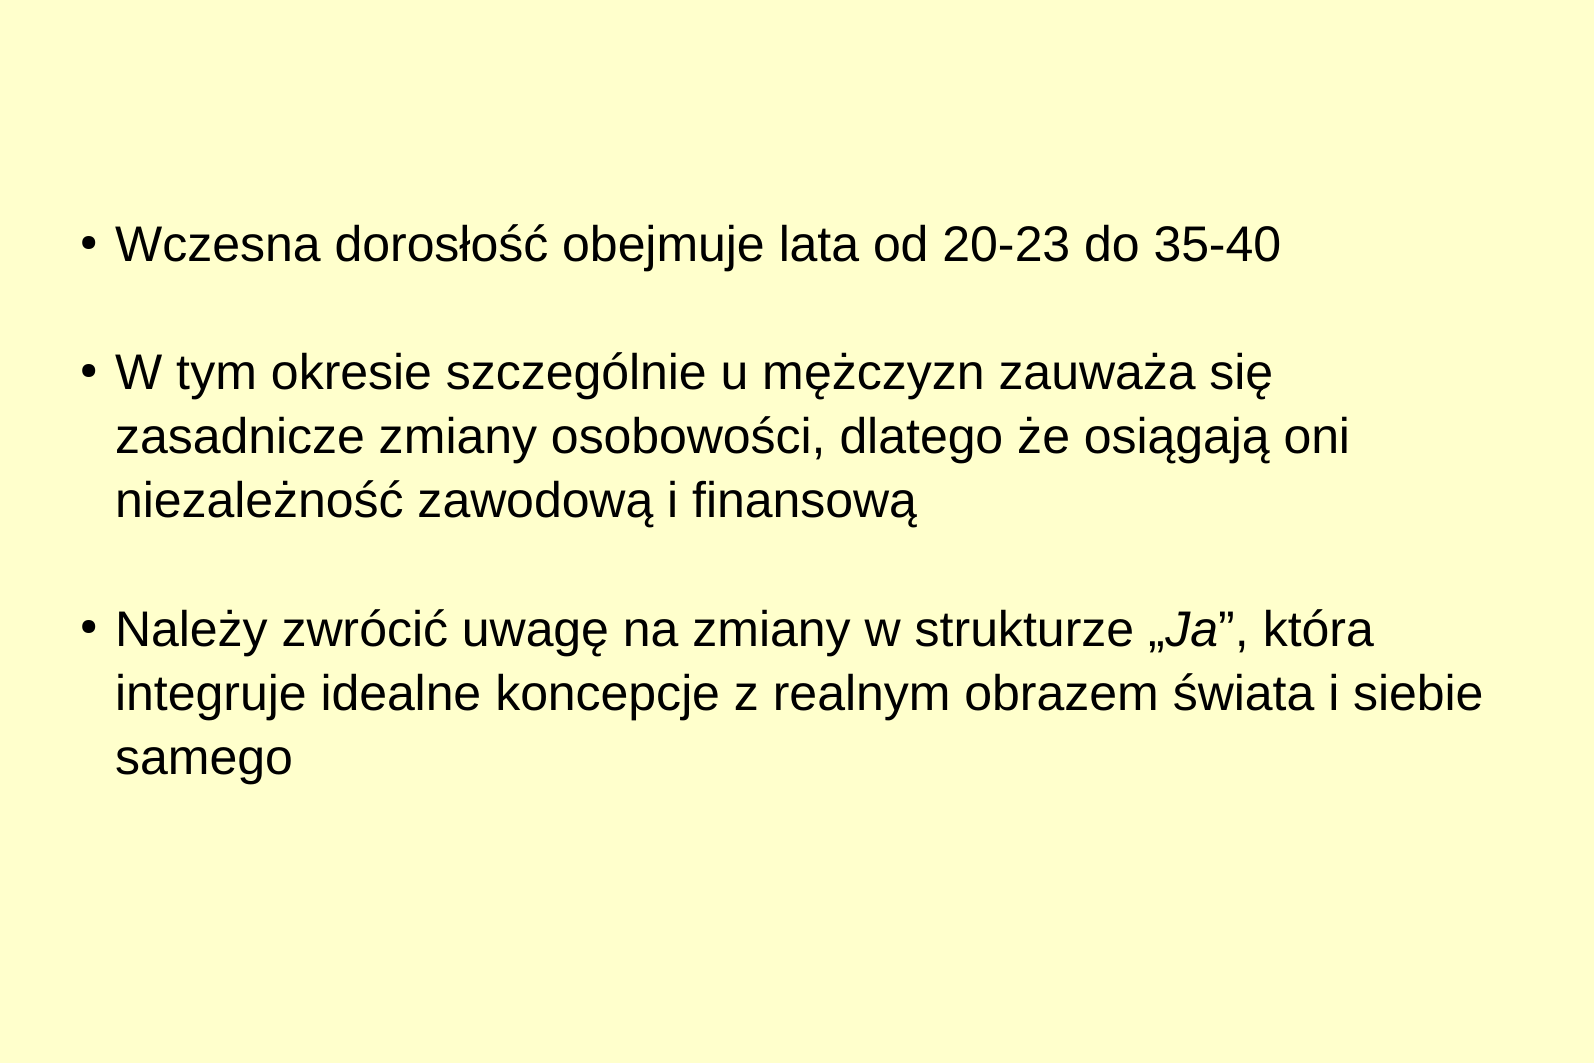

# Wczesna dorosłość obejmuje lata od 20-23 do 35-40
W tym okresie szczególnie u mężczyzn zauważa się zasadnicze zmiany osobowości, dlatego że osiągają oni niezależność zawodową i finansową
Należy zwrócić uwagę na zmiany w strukturze „Ja”, która integruje idealne koncepcje z realnym obrazem świata i siebie samego